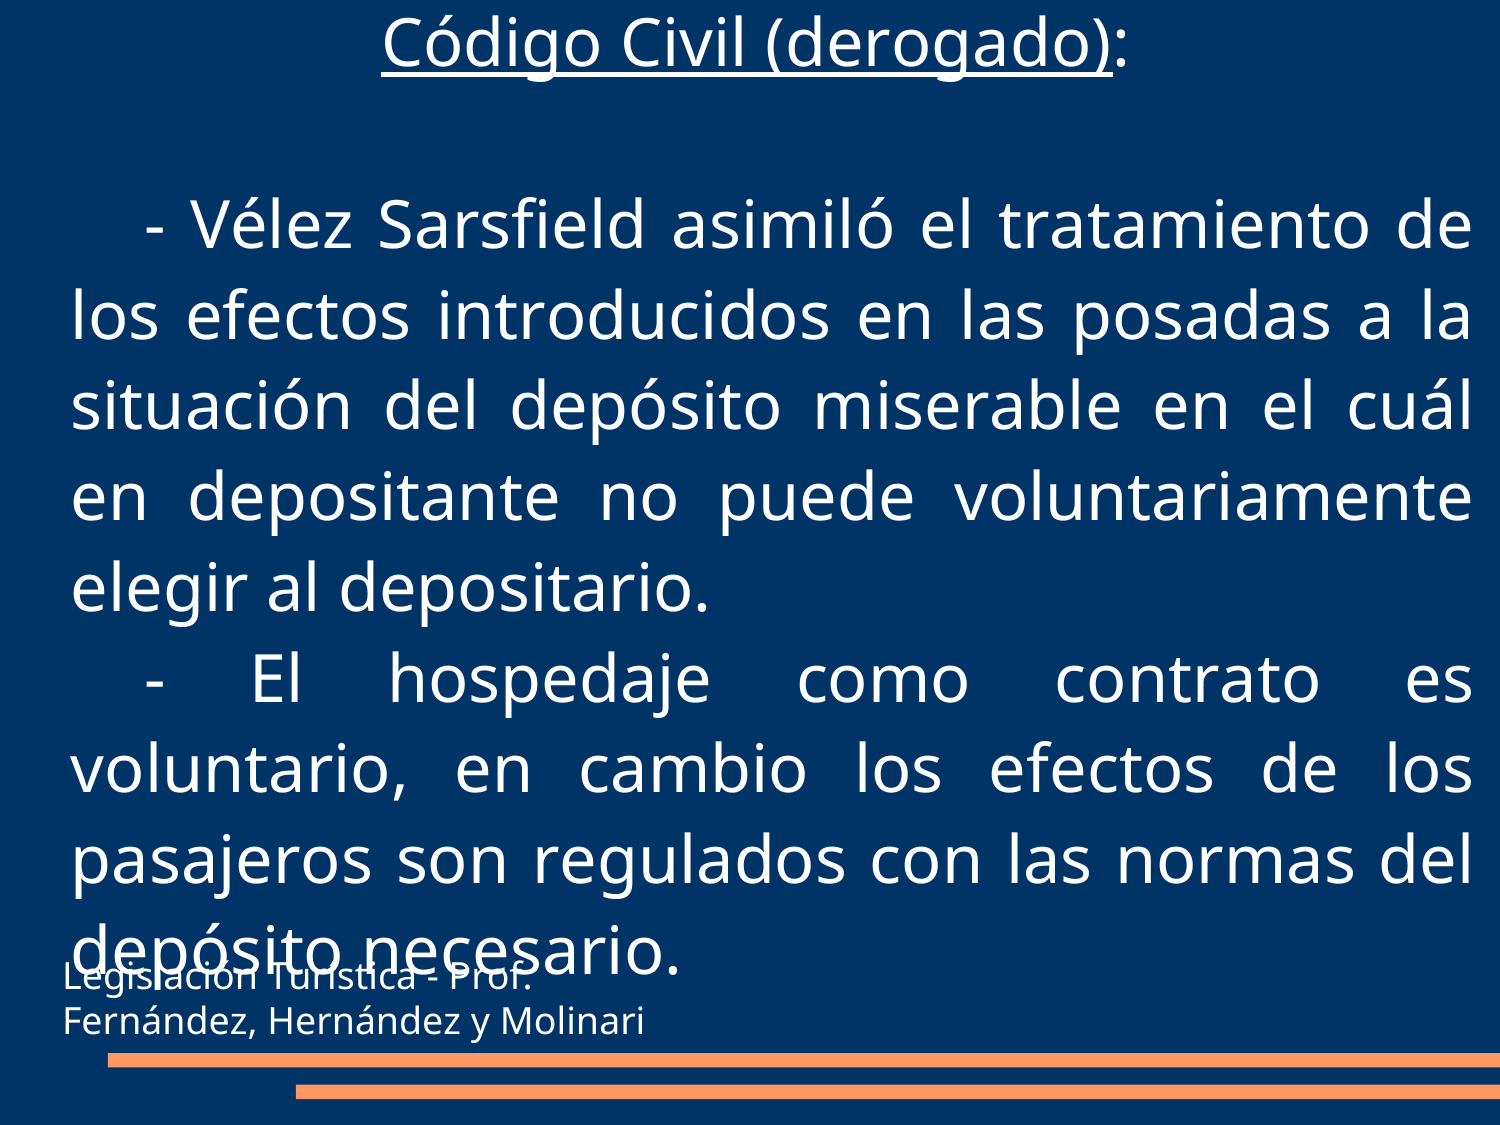

# Código Civil (derogado):
	- Vélez Sarsfield asimiló el tratamiento de los efectos introducidos en las posadas a la situación del depósito miserable en el cuál en depositante no puede voluntariamente elegir al depositario.
	- El hospedaje como contrato es voluntario, en cambio los efectos de los pasajeros son regulados con las normas del depósito necesario.
Legislación Turística - Prof. Fernández, Hernández y Molinari